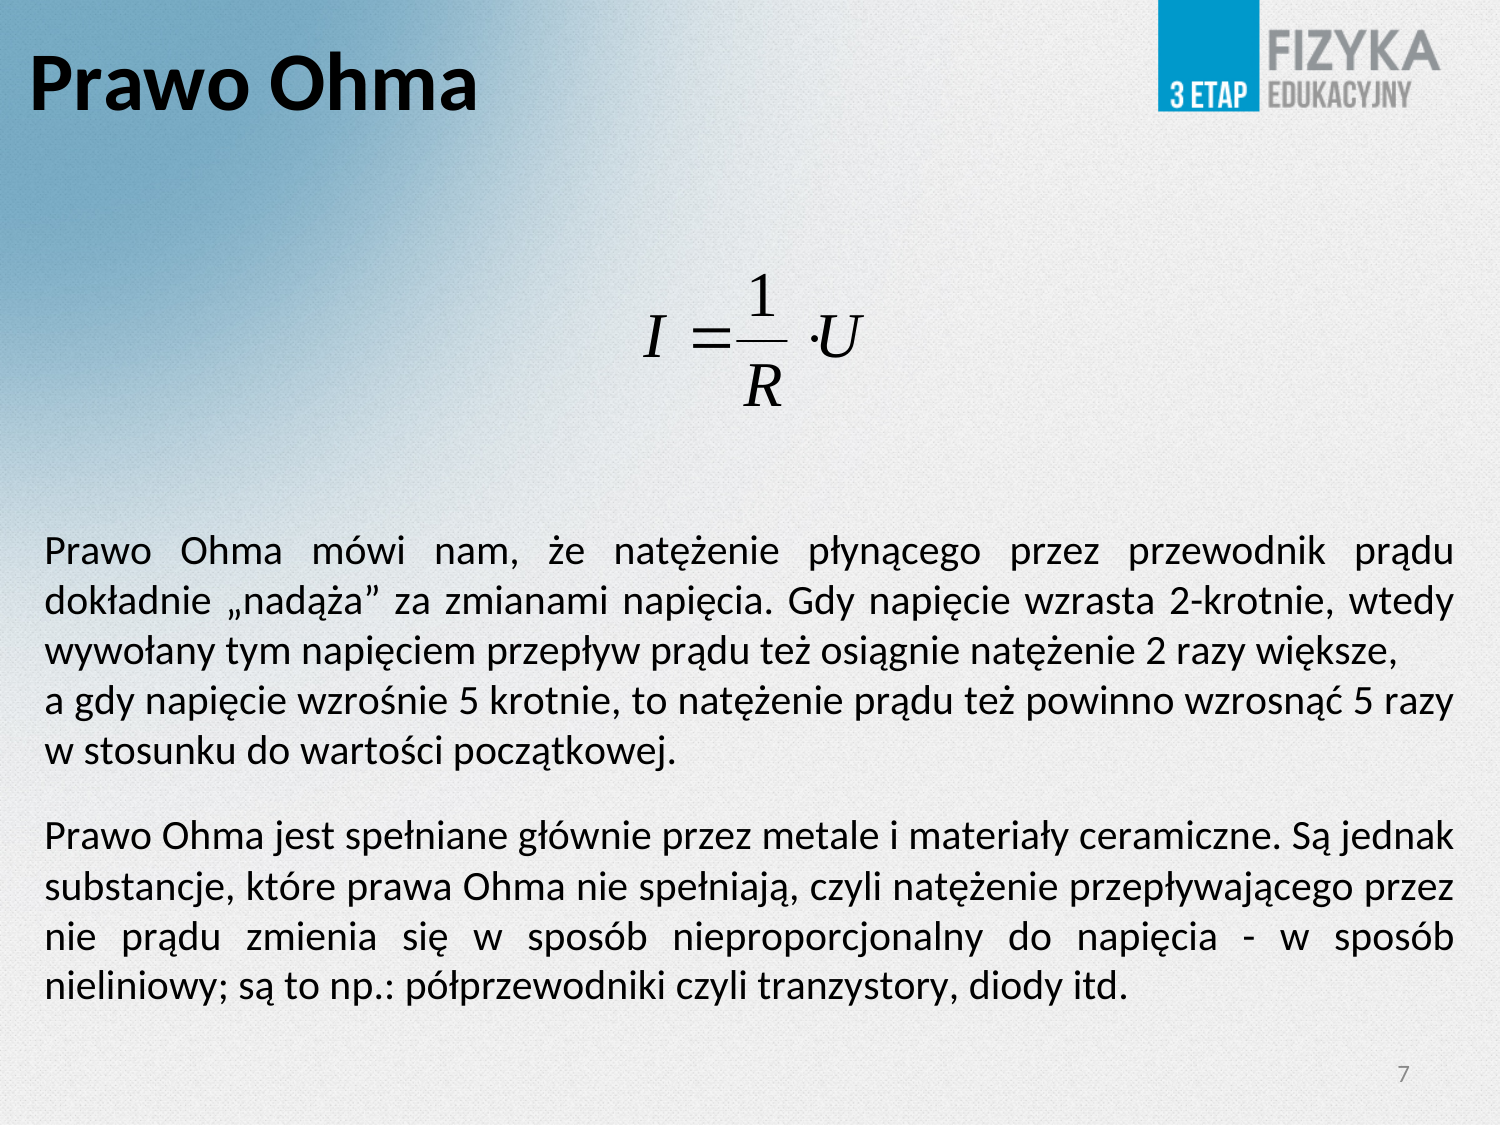

Prawo Ohma
Prawo Ohma mówi nam, że natężenie płynącego przez przewodnik prądu dokładnie „nadąża” za zmianami napięcia. Gdy napięcie wzrasta 2-krotnie, wtedy wywołany tym napięciem przepływ prądu też osiągnie natężenie 2 razy większe,
a gdy napięcie wzrośnie 5 krotnie, to natężenie prądu też powinno wzrosnąć 5 razy w stosunku do wartości początkowej.
Prawo Ohma jest spełniane głównie przez metale i materiały ceramiczne. Są jednak substancje, które prawa Ohma nie spełniają, czyli natężenie przepływającego przez nie prądu zmienia się w sposób nieproporcjonalny do napięcia - w sposób nieliniowy; są to np.: półprzewodniki czyli tranzystory, diody itd.